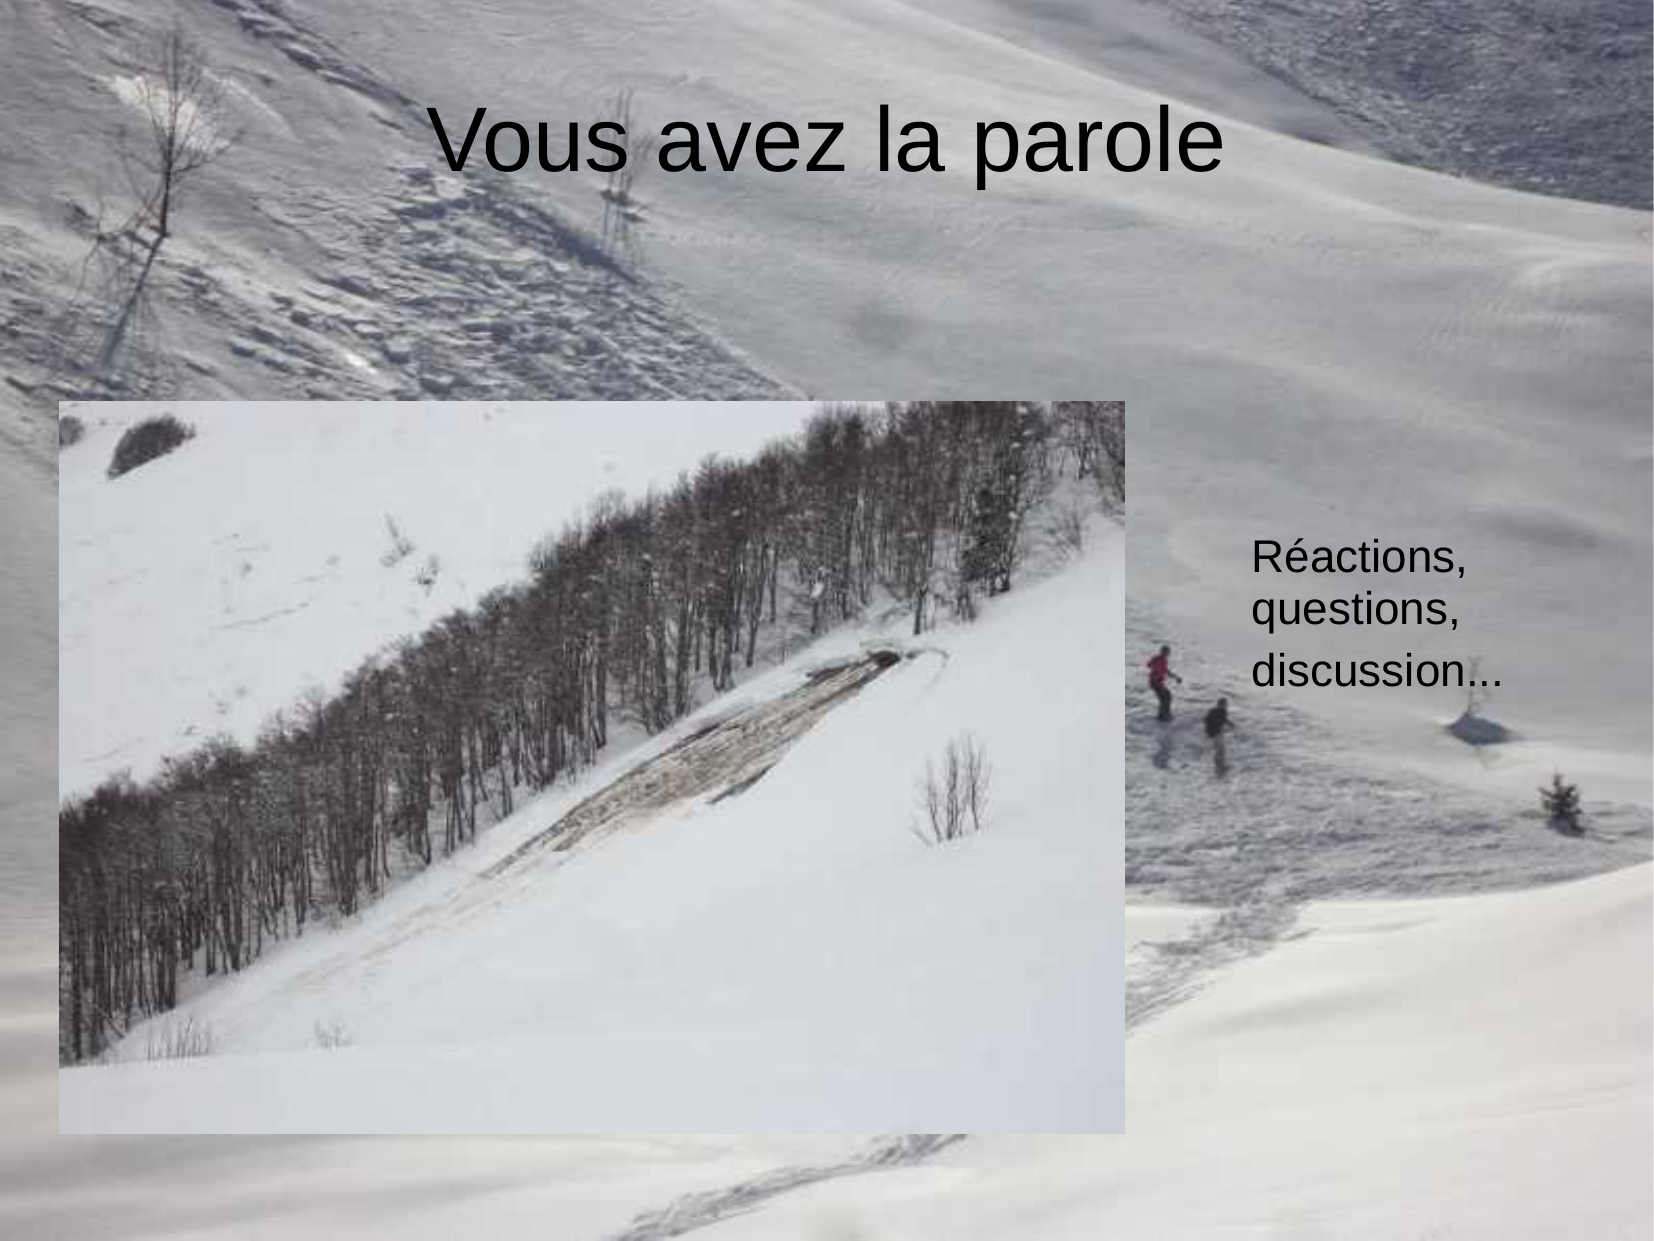

# Vous avez la parole
Réactions, questions,
discussion...